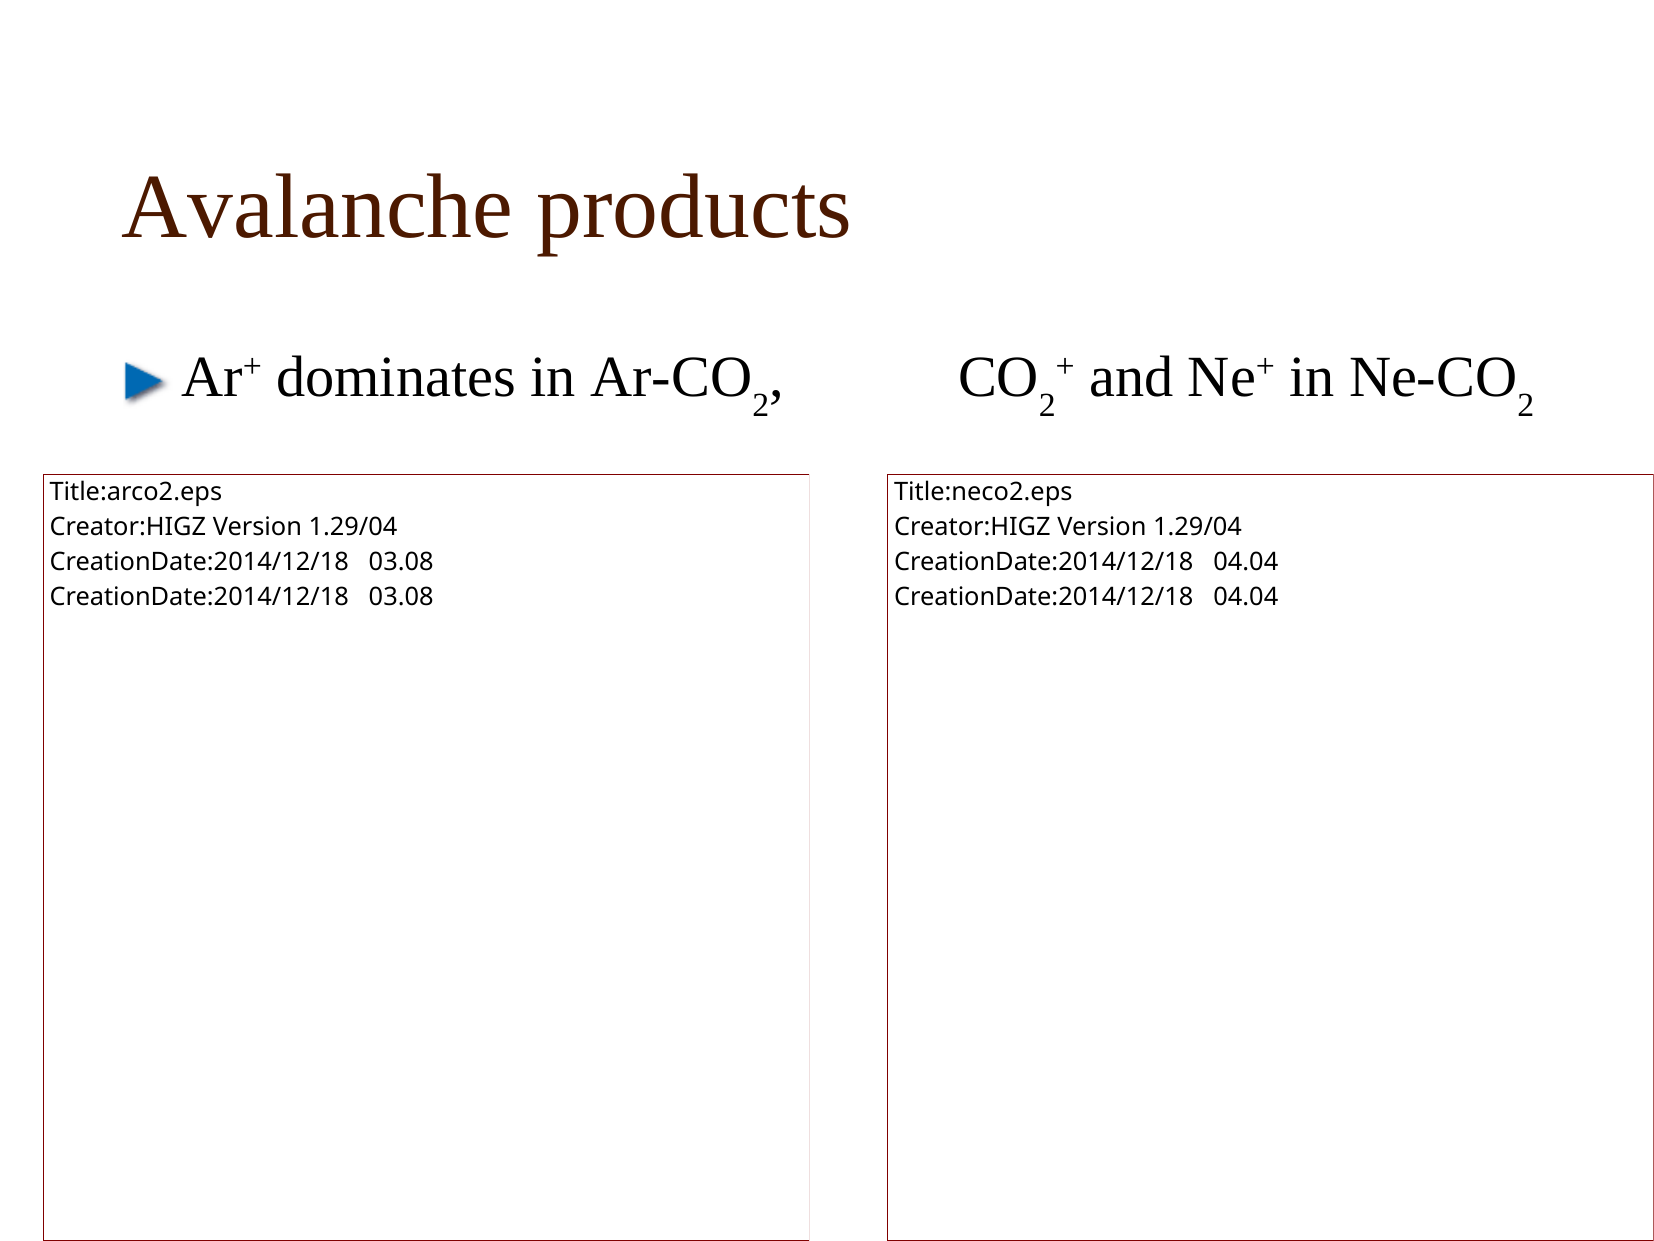

# Avalanche products
Ar+ dominates in Ar-CO2, CO2+ and Ne+ in Ne-CO2